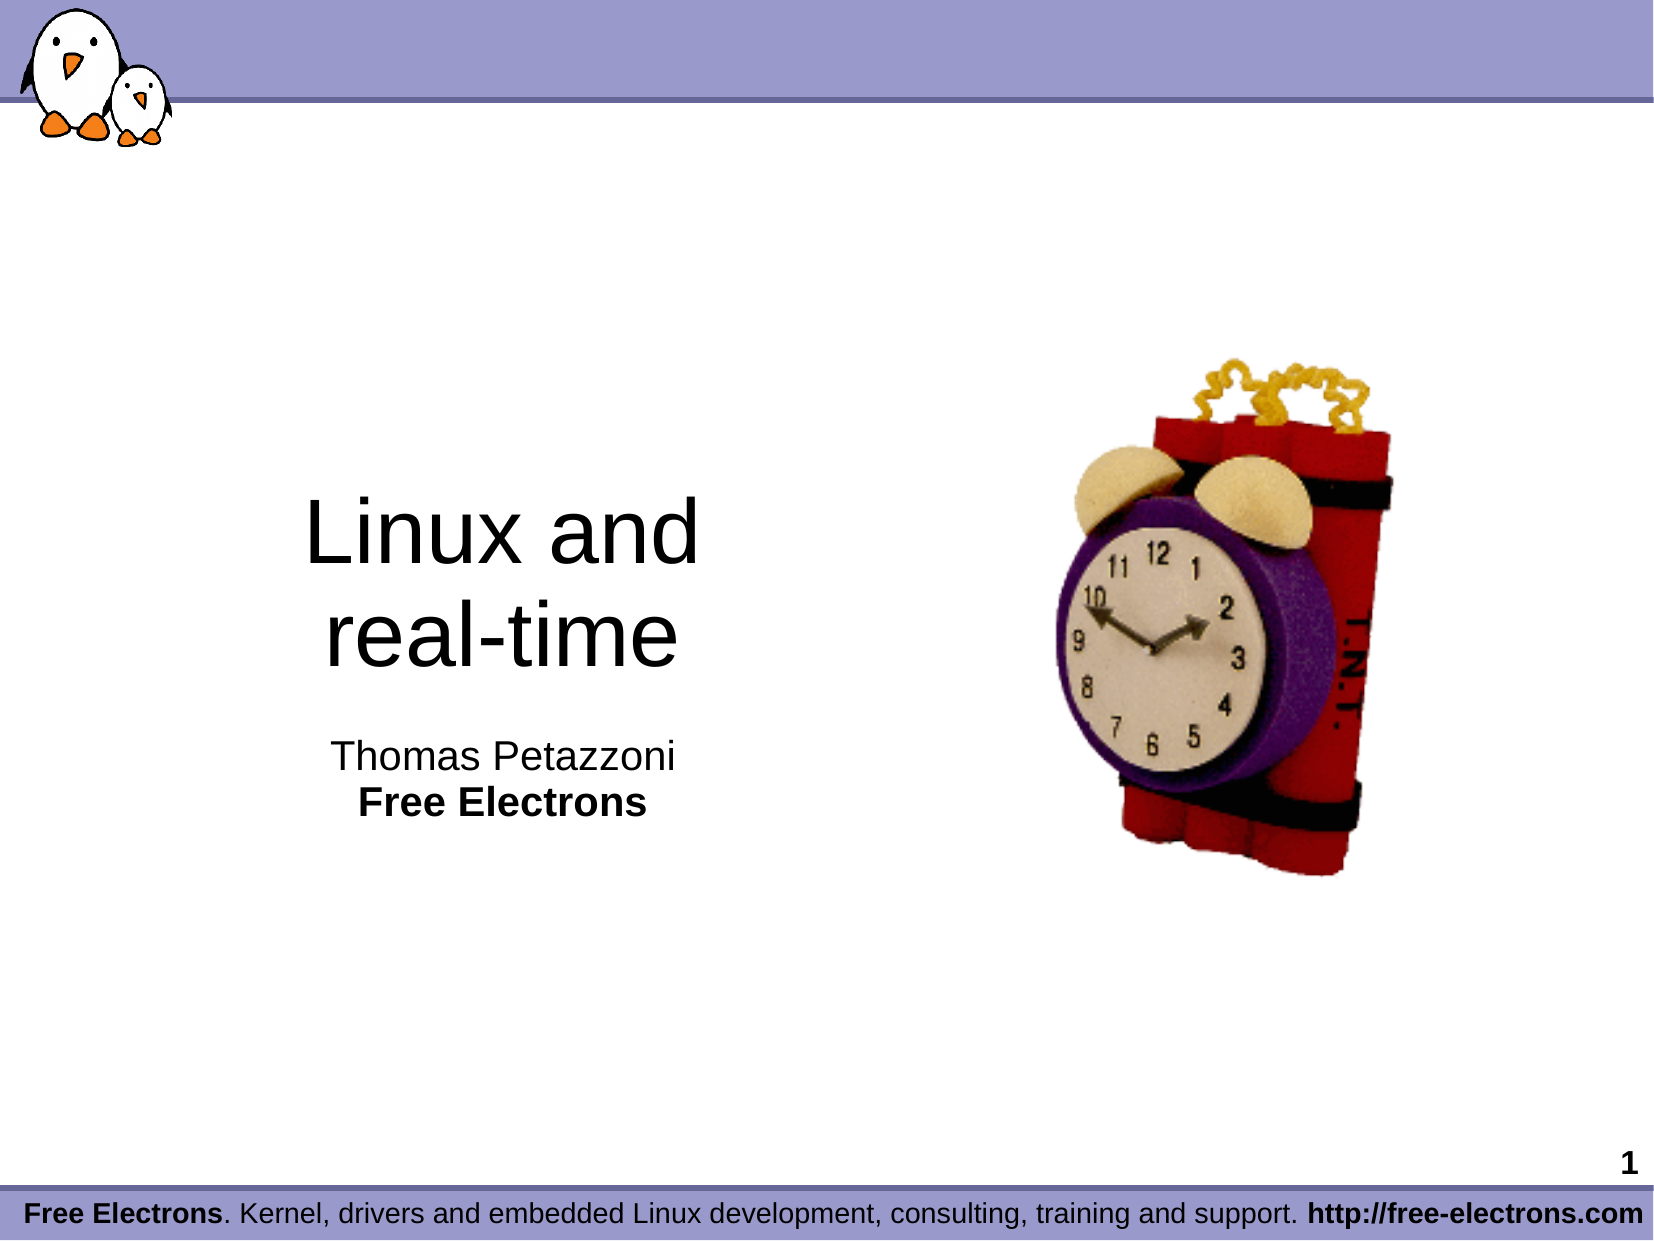

# Linux and
real-time
Thomas Petazzoni
Free Electrons